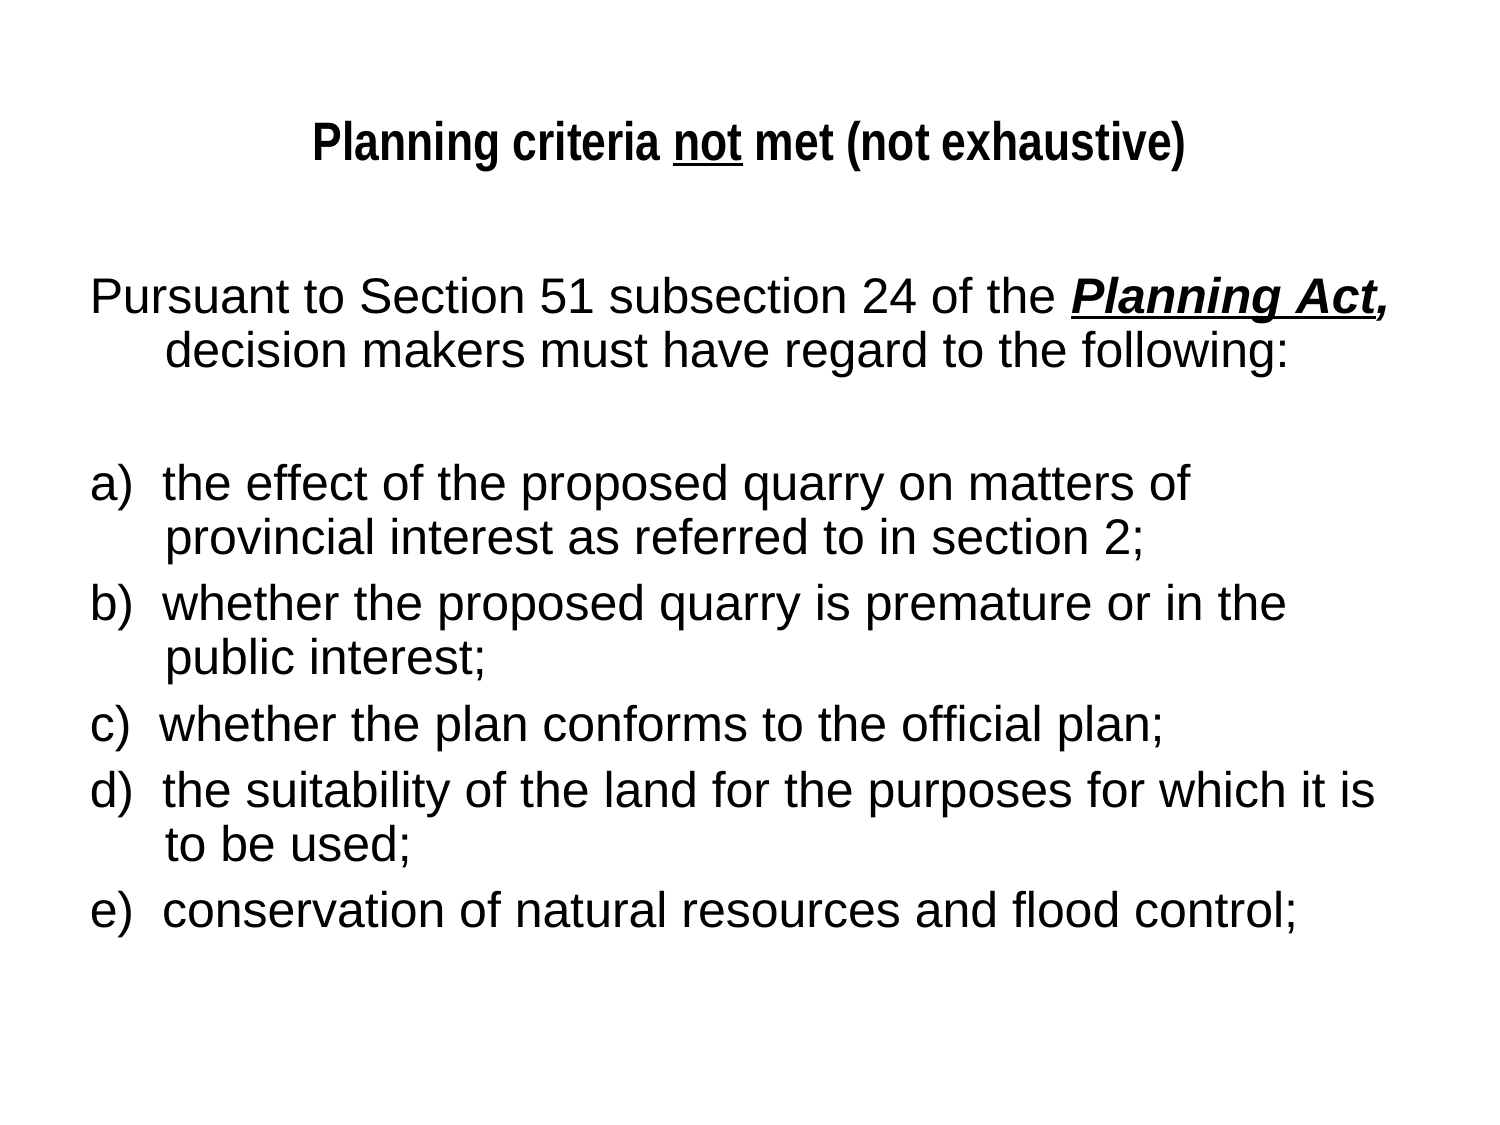

# Planning criteria not met (not exhaustive)
Pursuant to Section 51 subsection 24 of the Planning Act, decision makers must have regard to the following:
a) the effect of the proposed quarry on matters of provincial interest as referred to in section 2;
b) whether the proposed quarry is premature or in the public interest;
c) whether the plan conforms to the official plan;
d) the suitability of the land for the purposes for which it is to be used;
e) conservation of natural resources and flood control;